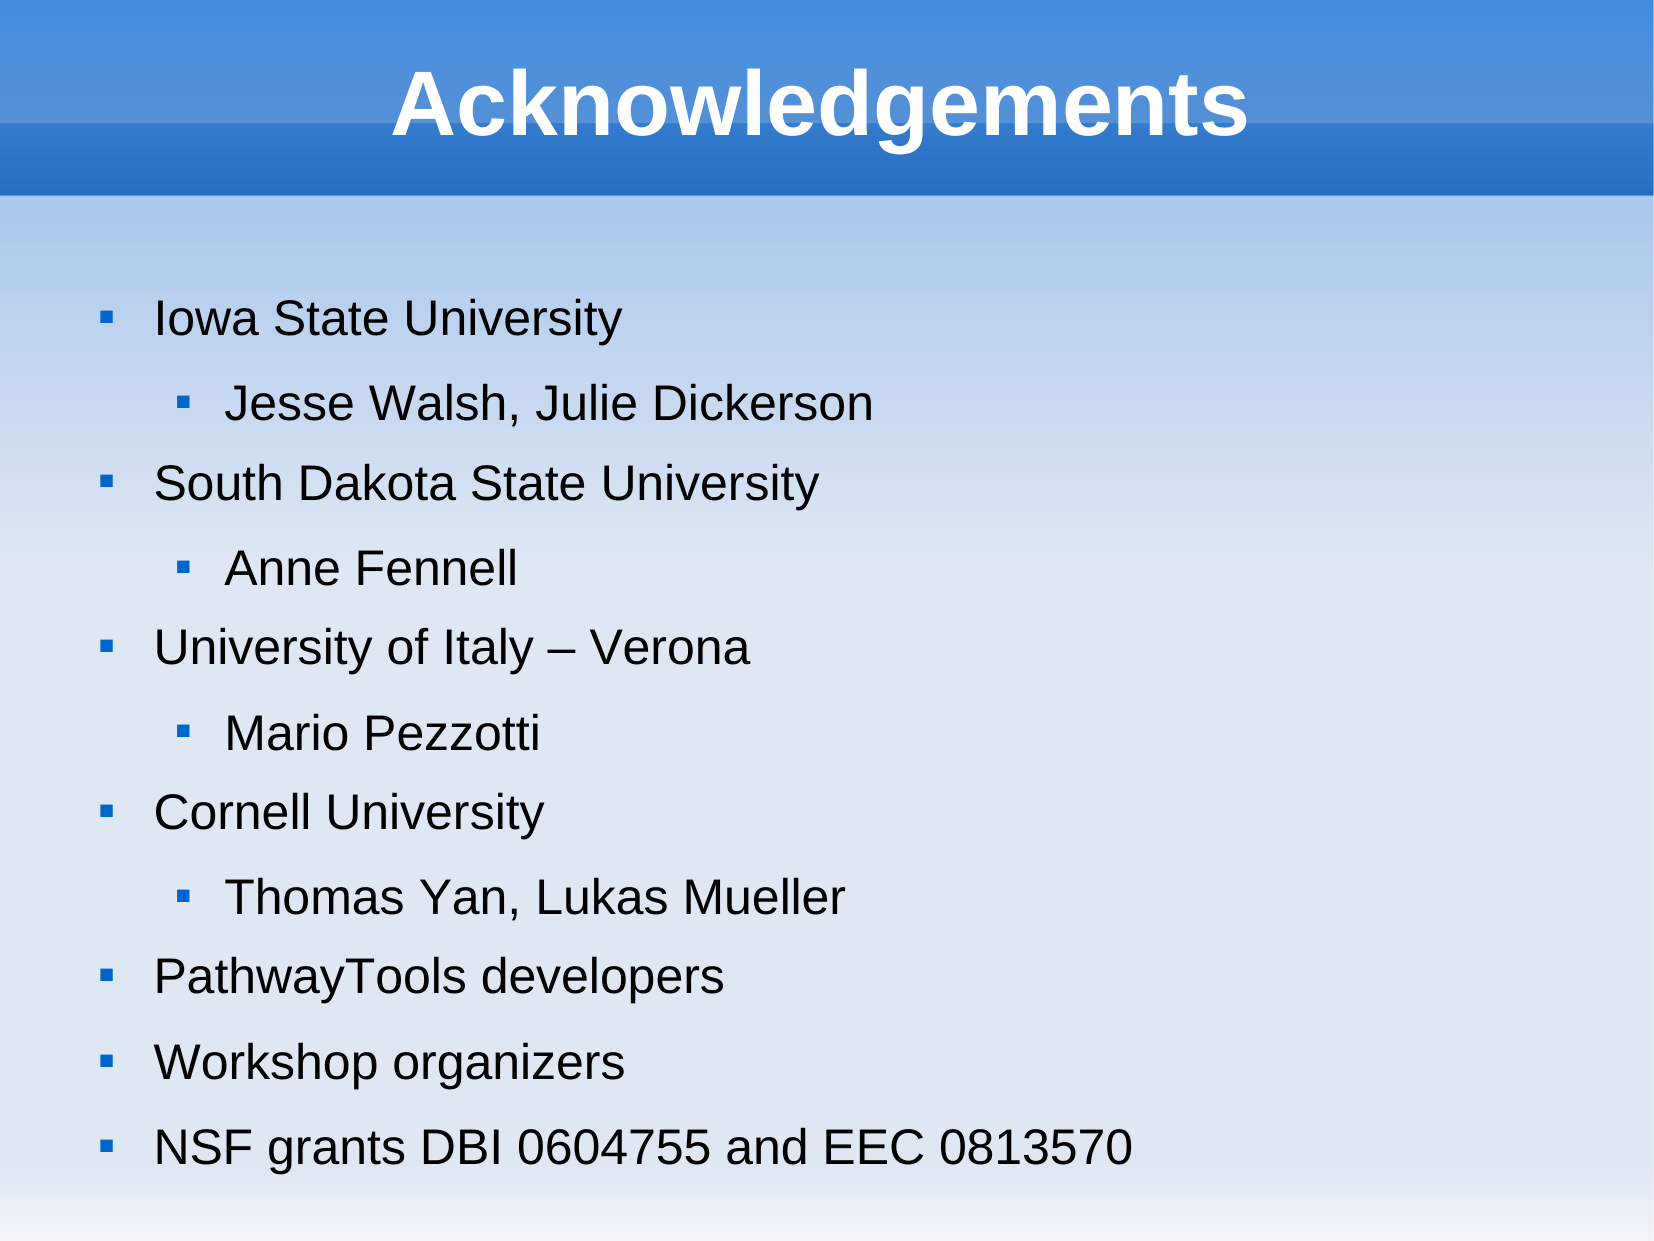

# Acknowledgements
Iowa State University
Jesse Walsh, Julie Dickerson
South Dakota State University
Anne Fennell
University of Italy – Verona
Mario Pezzotti
Cornell University
Thomas Yan, Lukas Mueller
PathwayTools developers
Workshop organizers
NSF grants DBI 0604755 and EEC 0813570